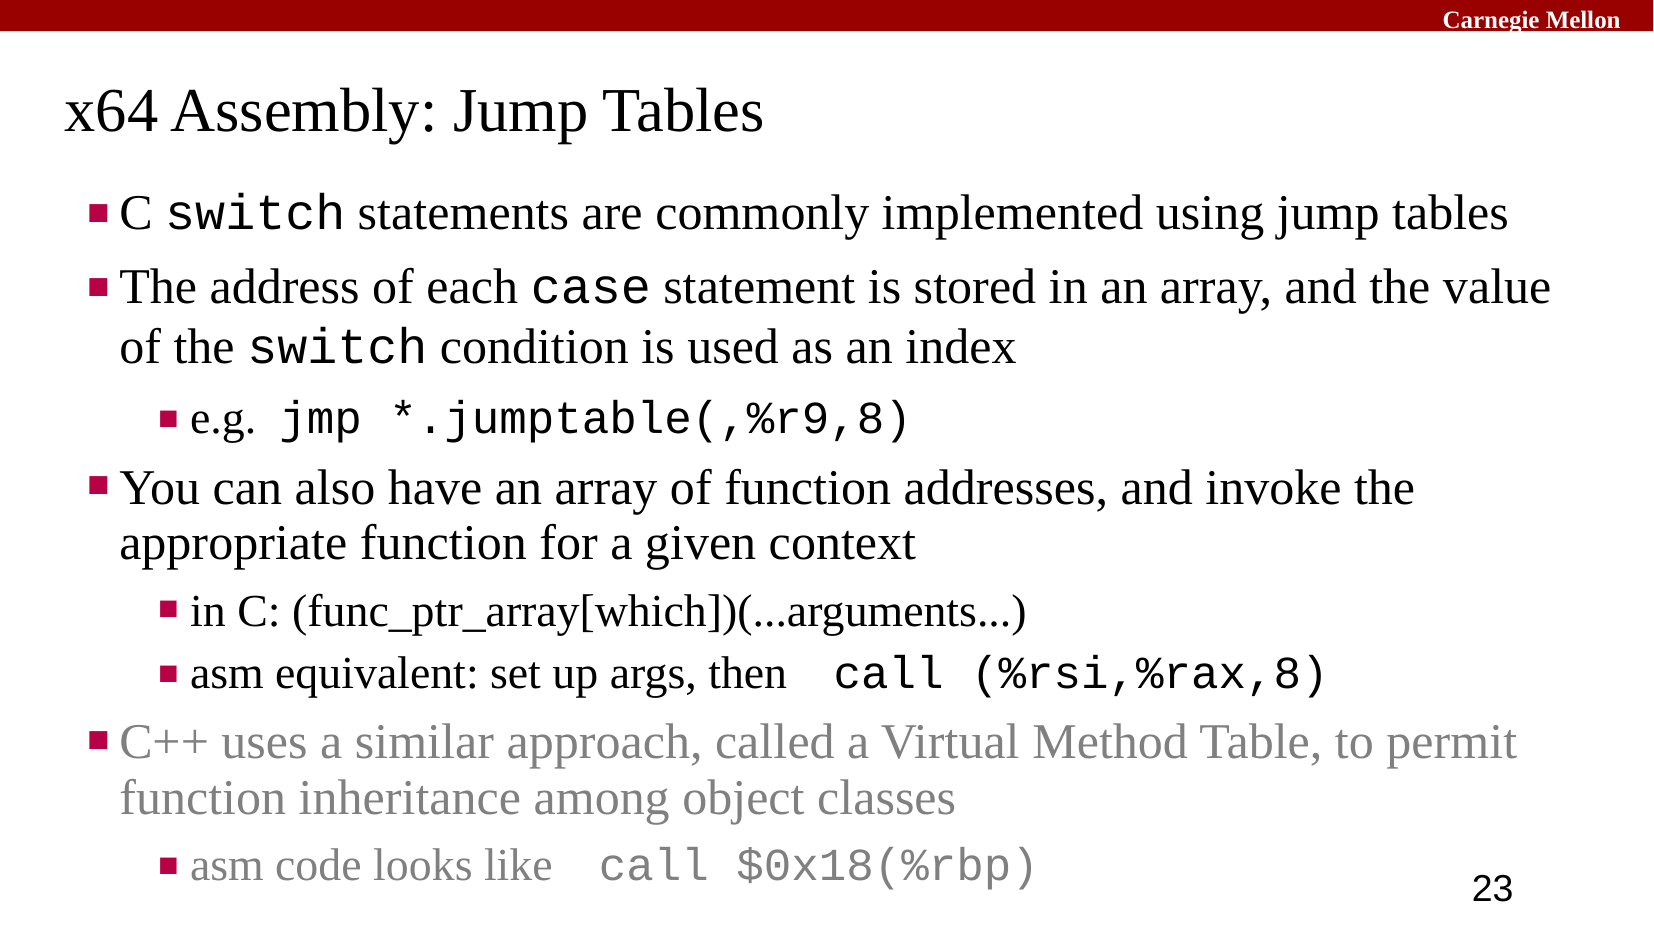

# x64 Assembly: Jump Tables
C switch statements are commonly implemented using jump tables
The address of each case statement is stored in an array, and the value of the switch condition is used as an index
e.g. jmp *.jumptable(,%r9,8)
You can also have an array of function addresses, and invoke the appropriate function for a given context
in C: (func_ptr_array[which])(...arguments...)
asm equivalent: set up args, then call (%rsi,%rax,8)
C++ uses a similar approach, called a Virtual Method Table, to permit function inheritance among object classes
asm code looks like call $0x18(%rbp)